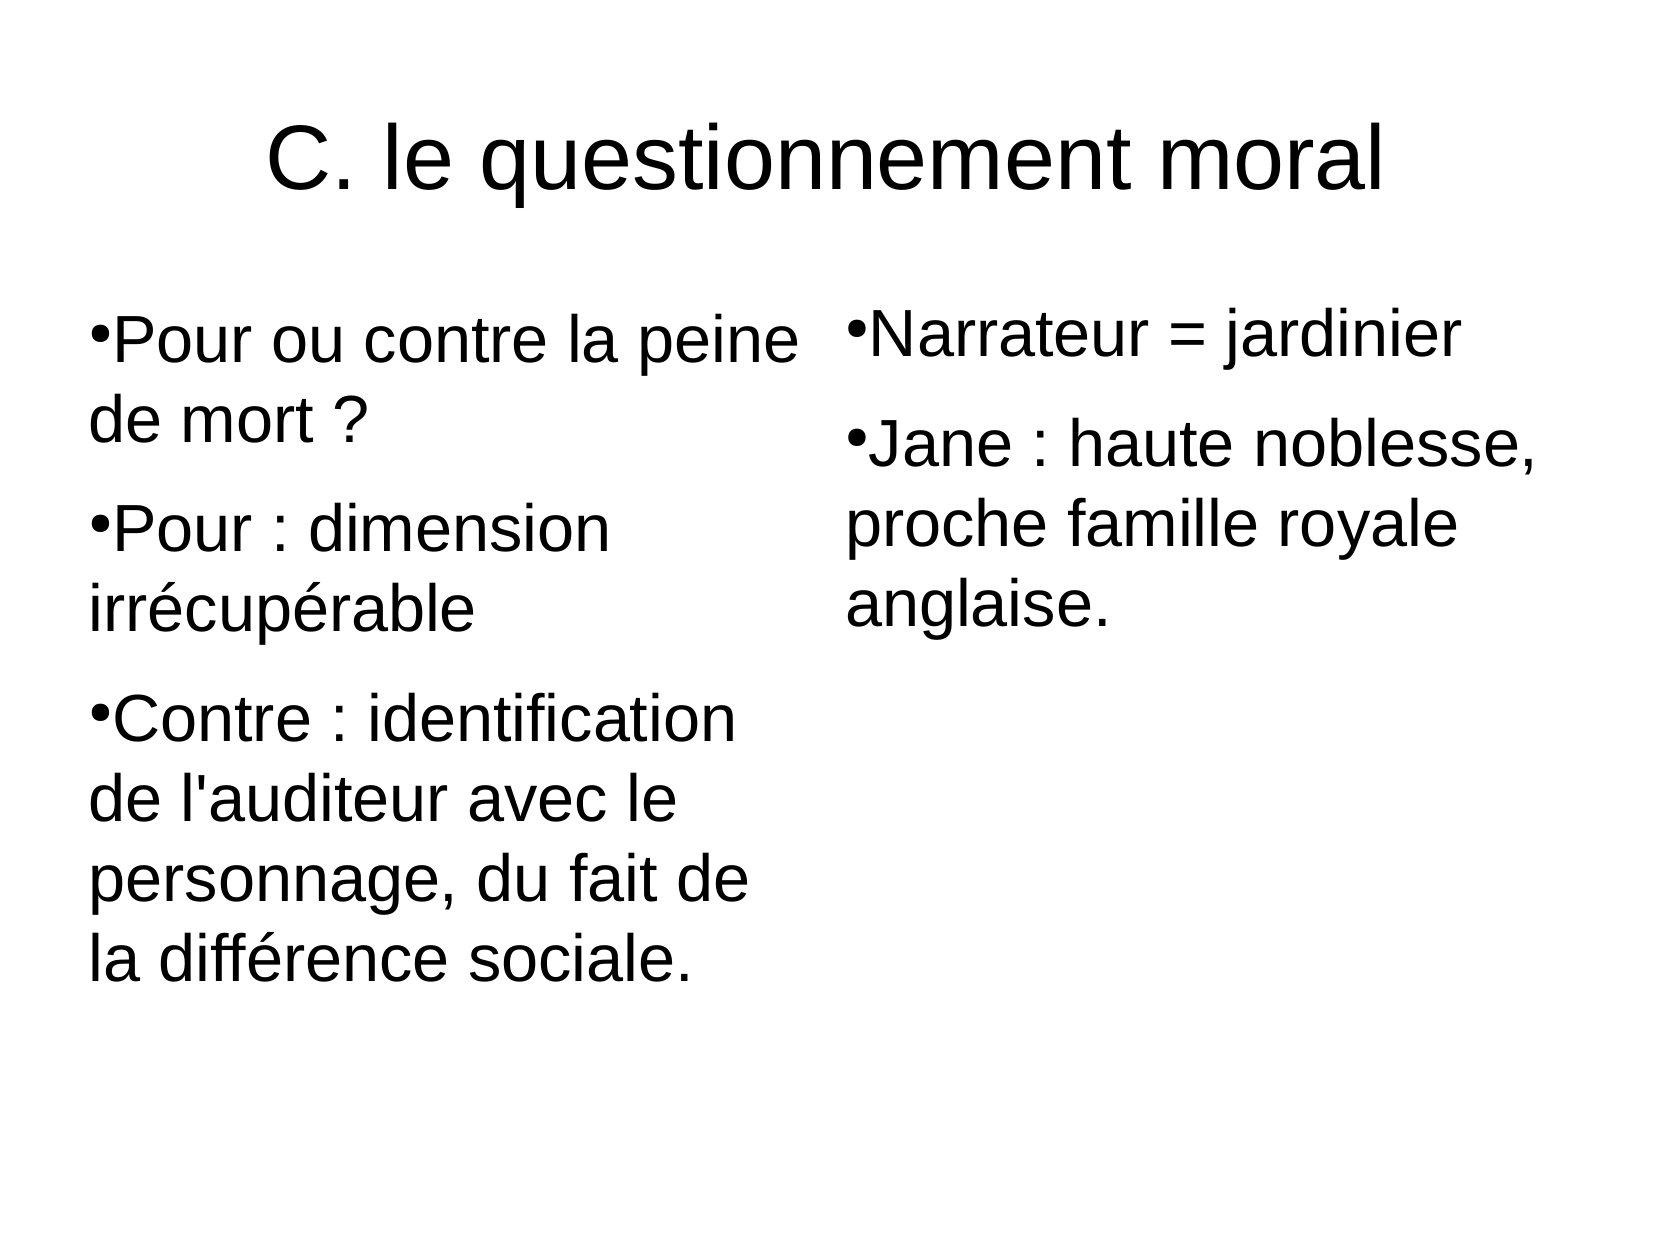

# C. le questionnement moral
Narrateur = jardinier
Jane : haute noblesse, proche famille royale anglaise.
Pour ou contre la peine de mort ?
Pour : dimension irrécupérable
Contre : identification de l'auditeur avec le personnage, du fait de la différence sociale.